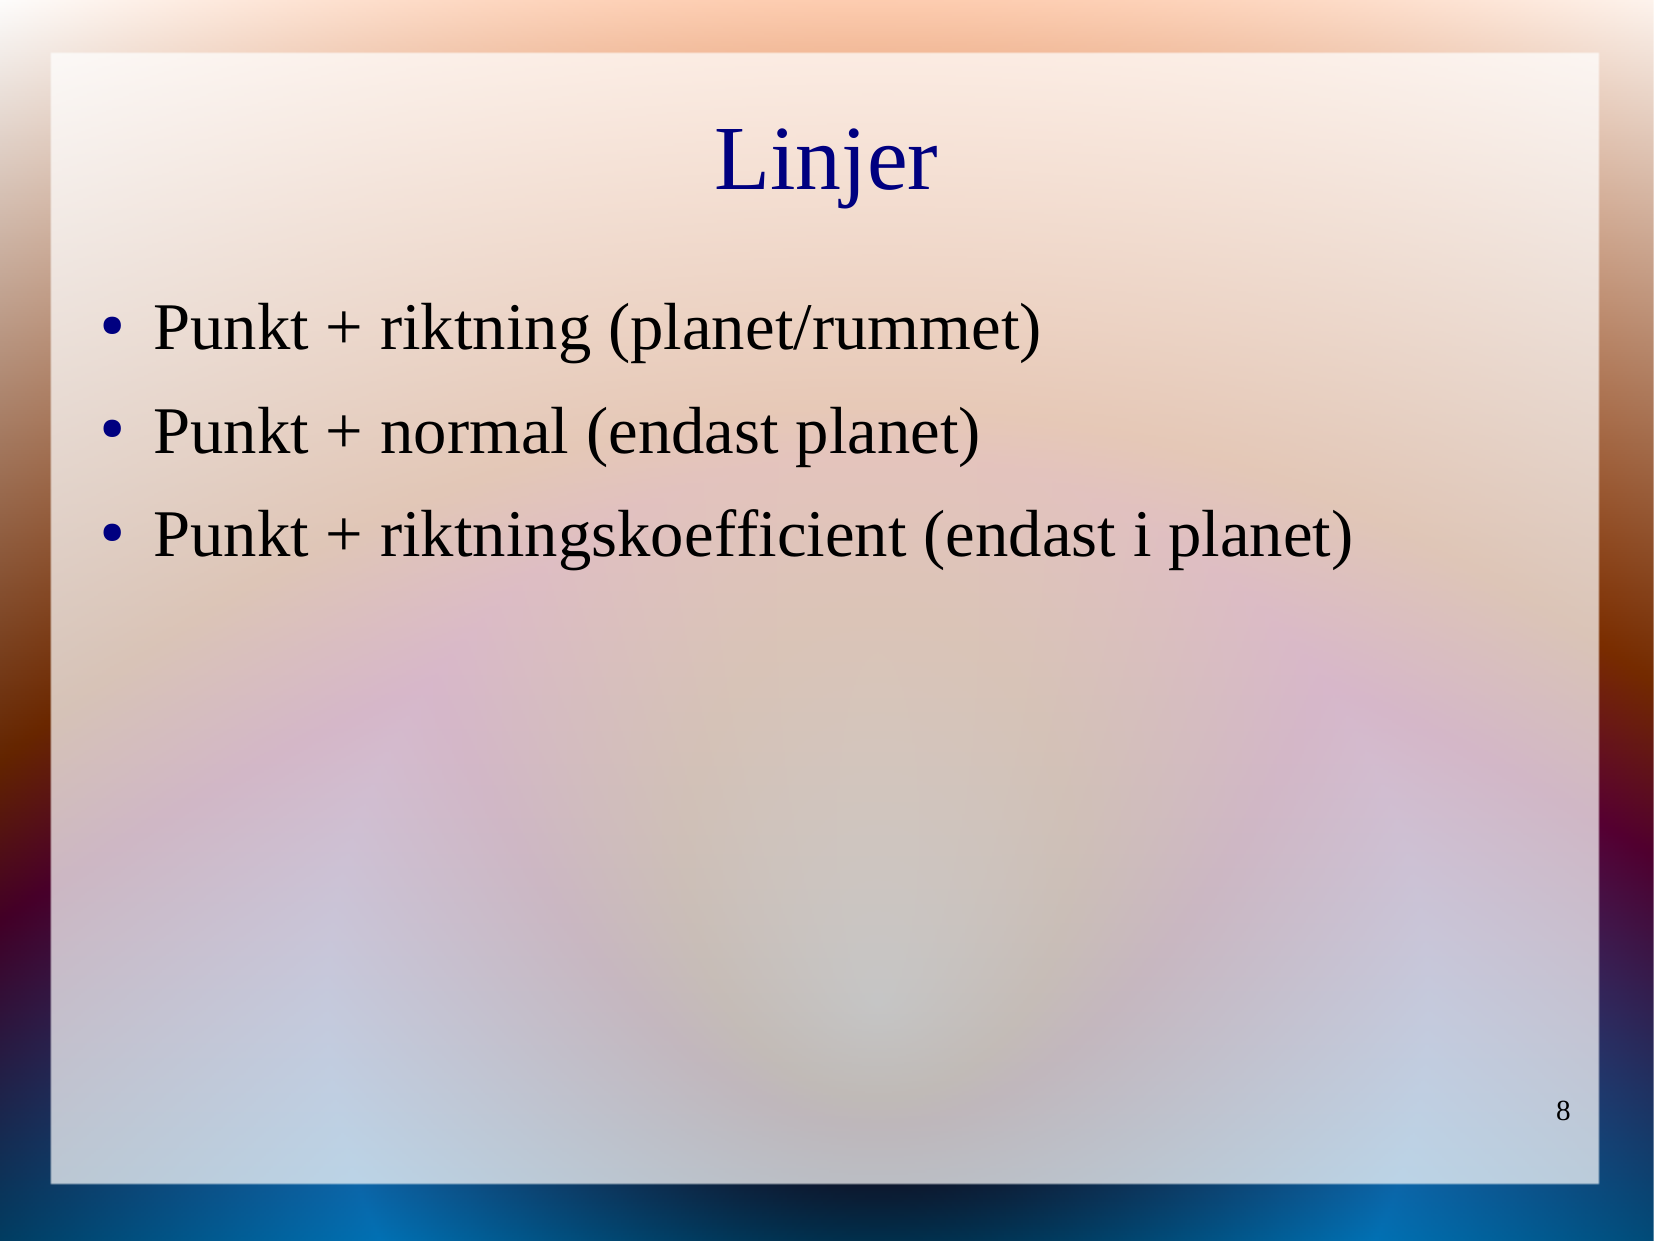

# Linjer
Punkt + riktning (planet/rummet)
Punkt + normal (endast planet)
Punkt + riktningskoefficient (endast i planet)
8